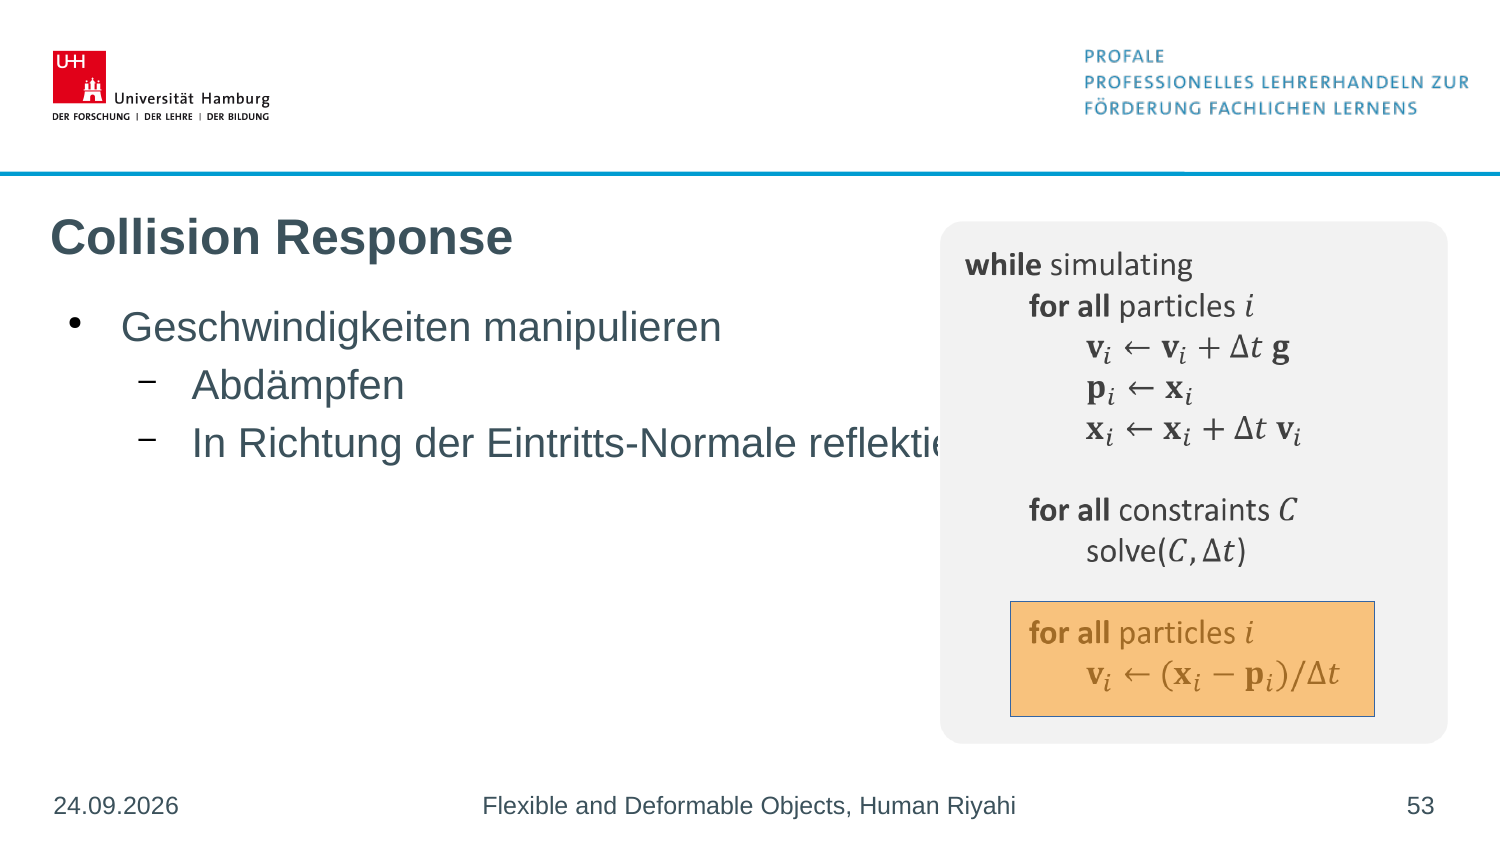

Quelle ist hier 10 minute physics von Matthias Müller (soft body videos)
Bild fehlt
# Collision Response
Geschwindigkeiten manipulieren
Abdämpfen
In Richtung der Eintritts-Normale reflektieren
Flexible and Deformable Objects, Human Riyahi